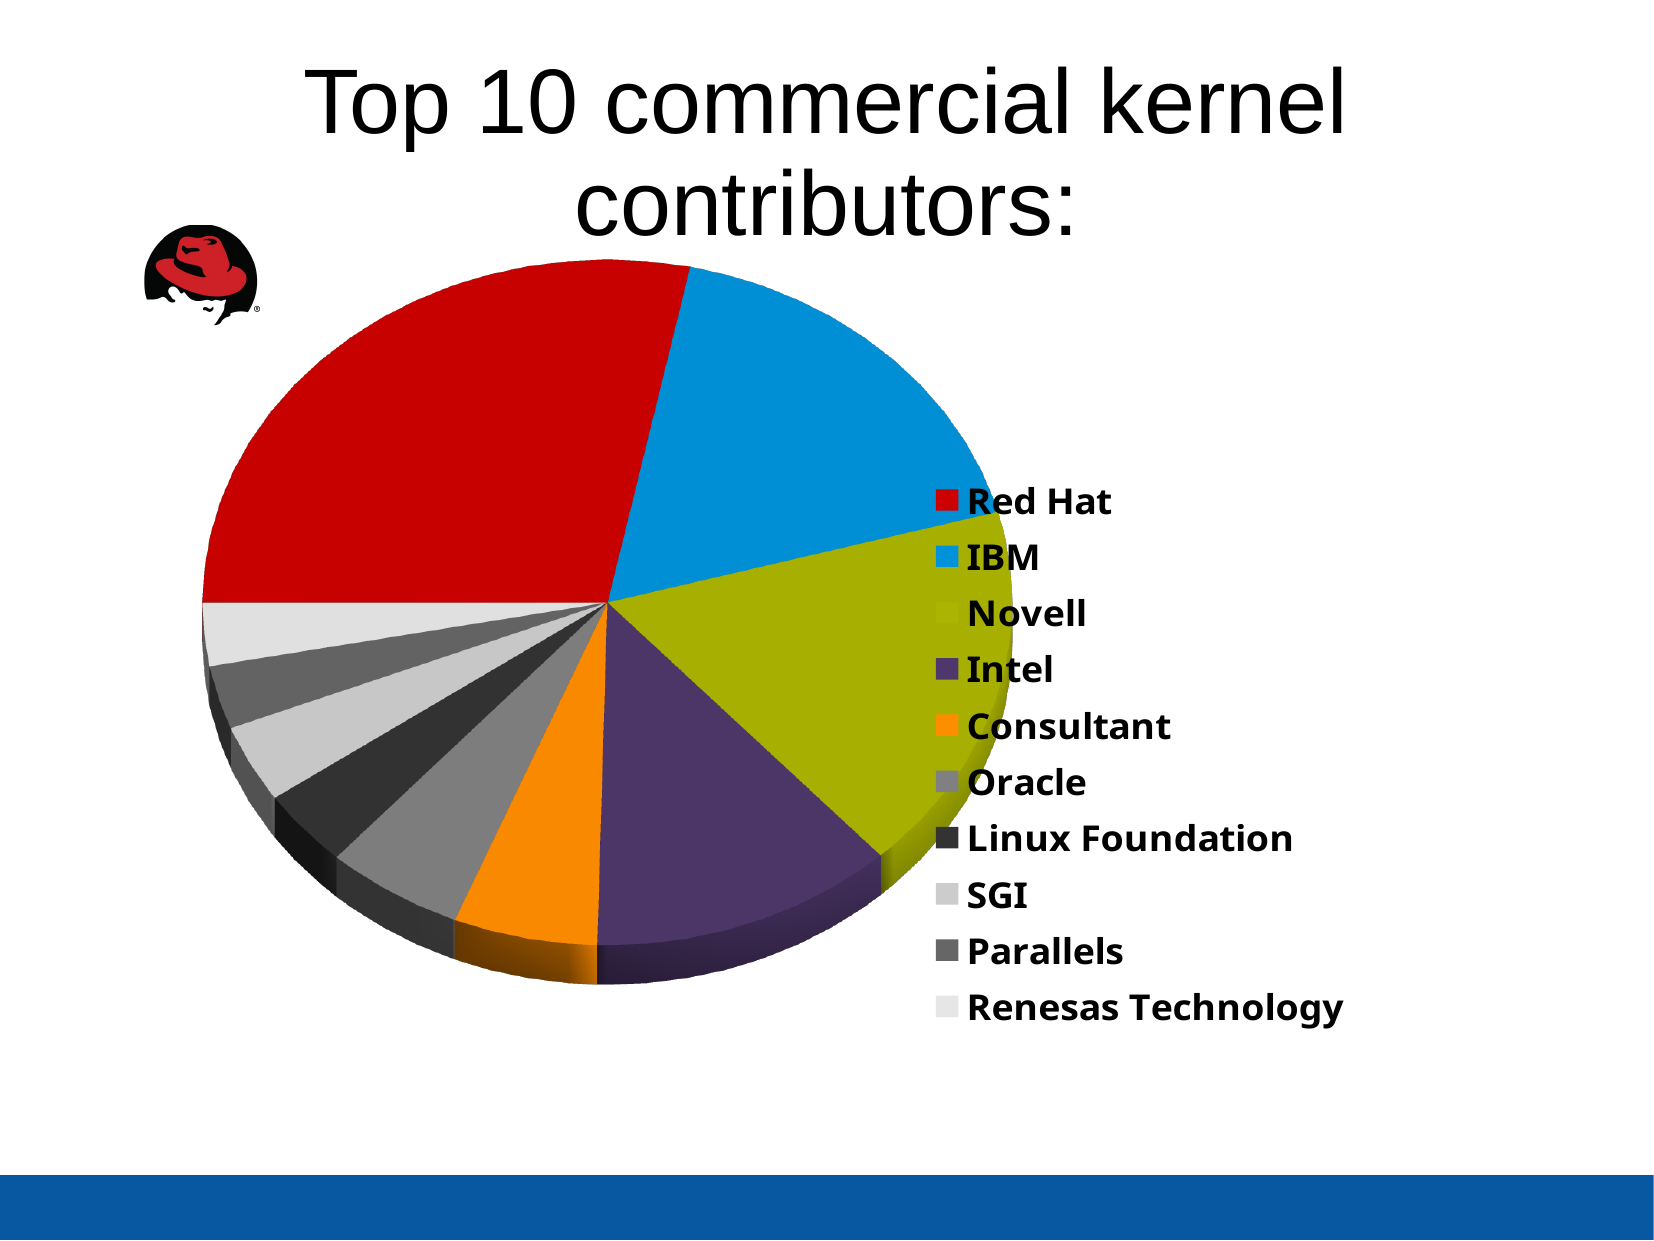

# Top 10 commercial kernel contributors:
[unsupported chart]